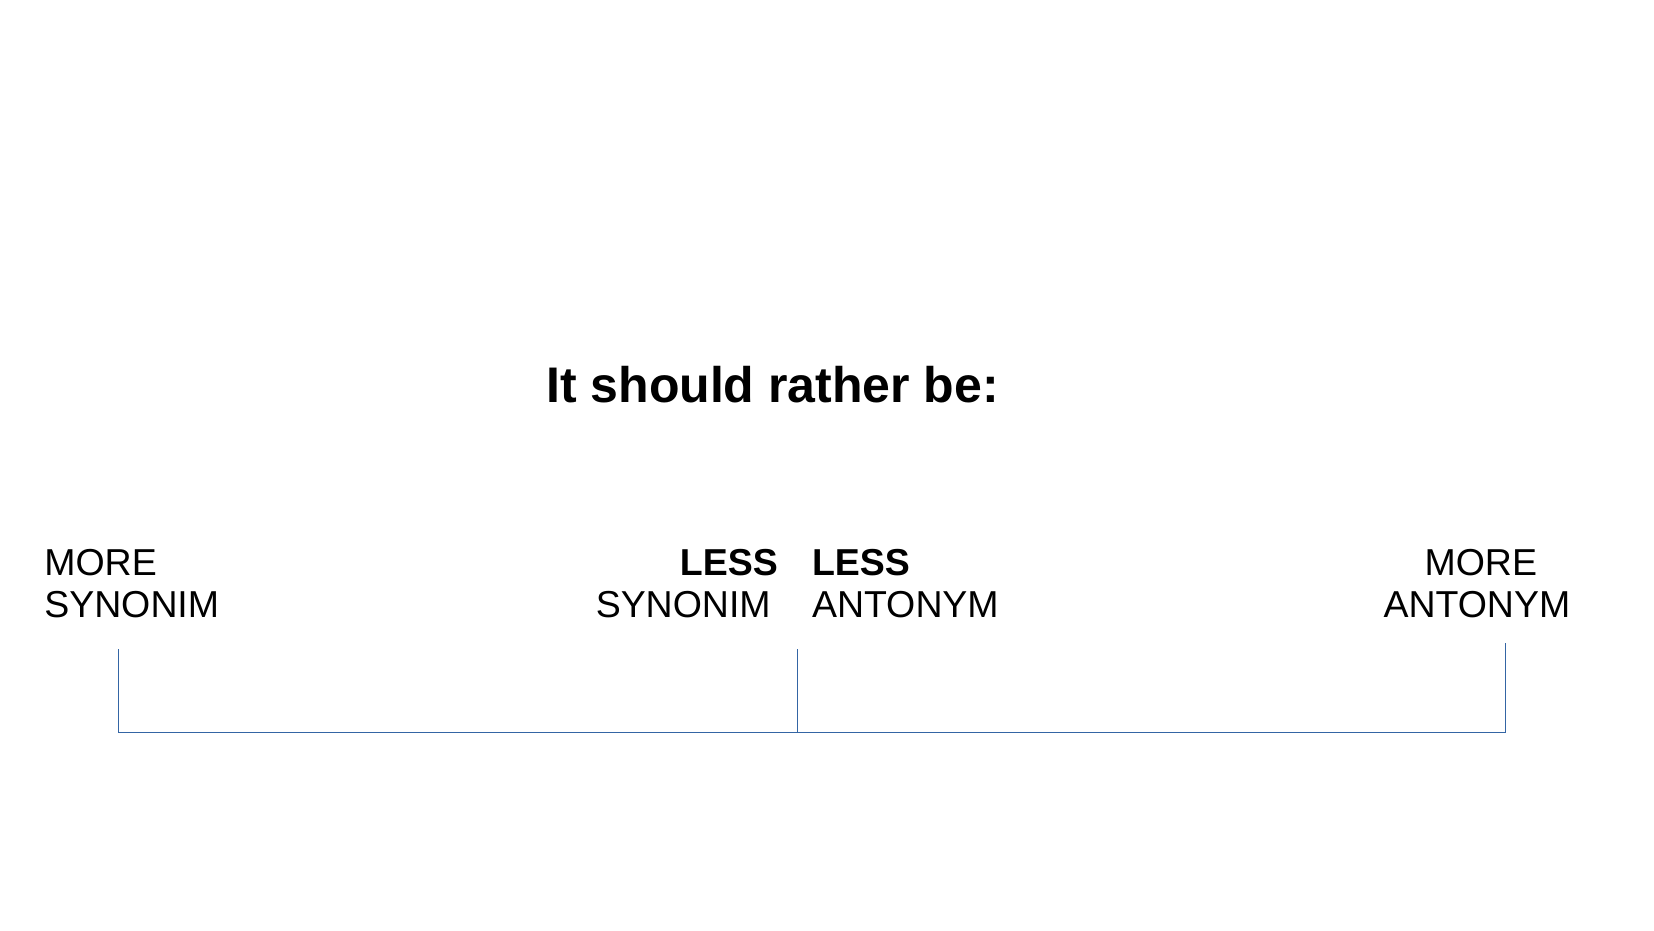

It should rather be:
MORE LESS
SYNONIM SYNONIM
LESS MORE ANTONYM ANTONYM